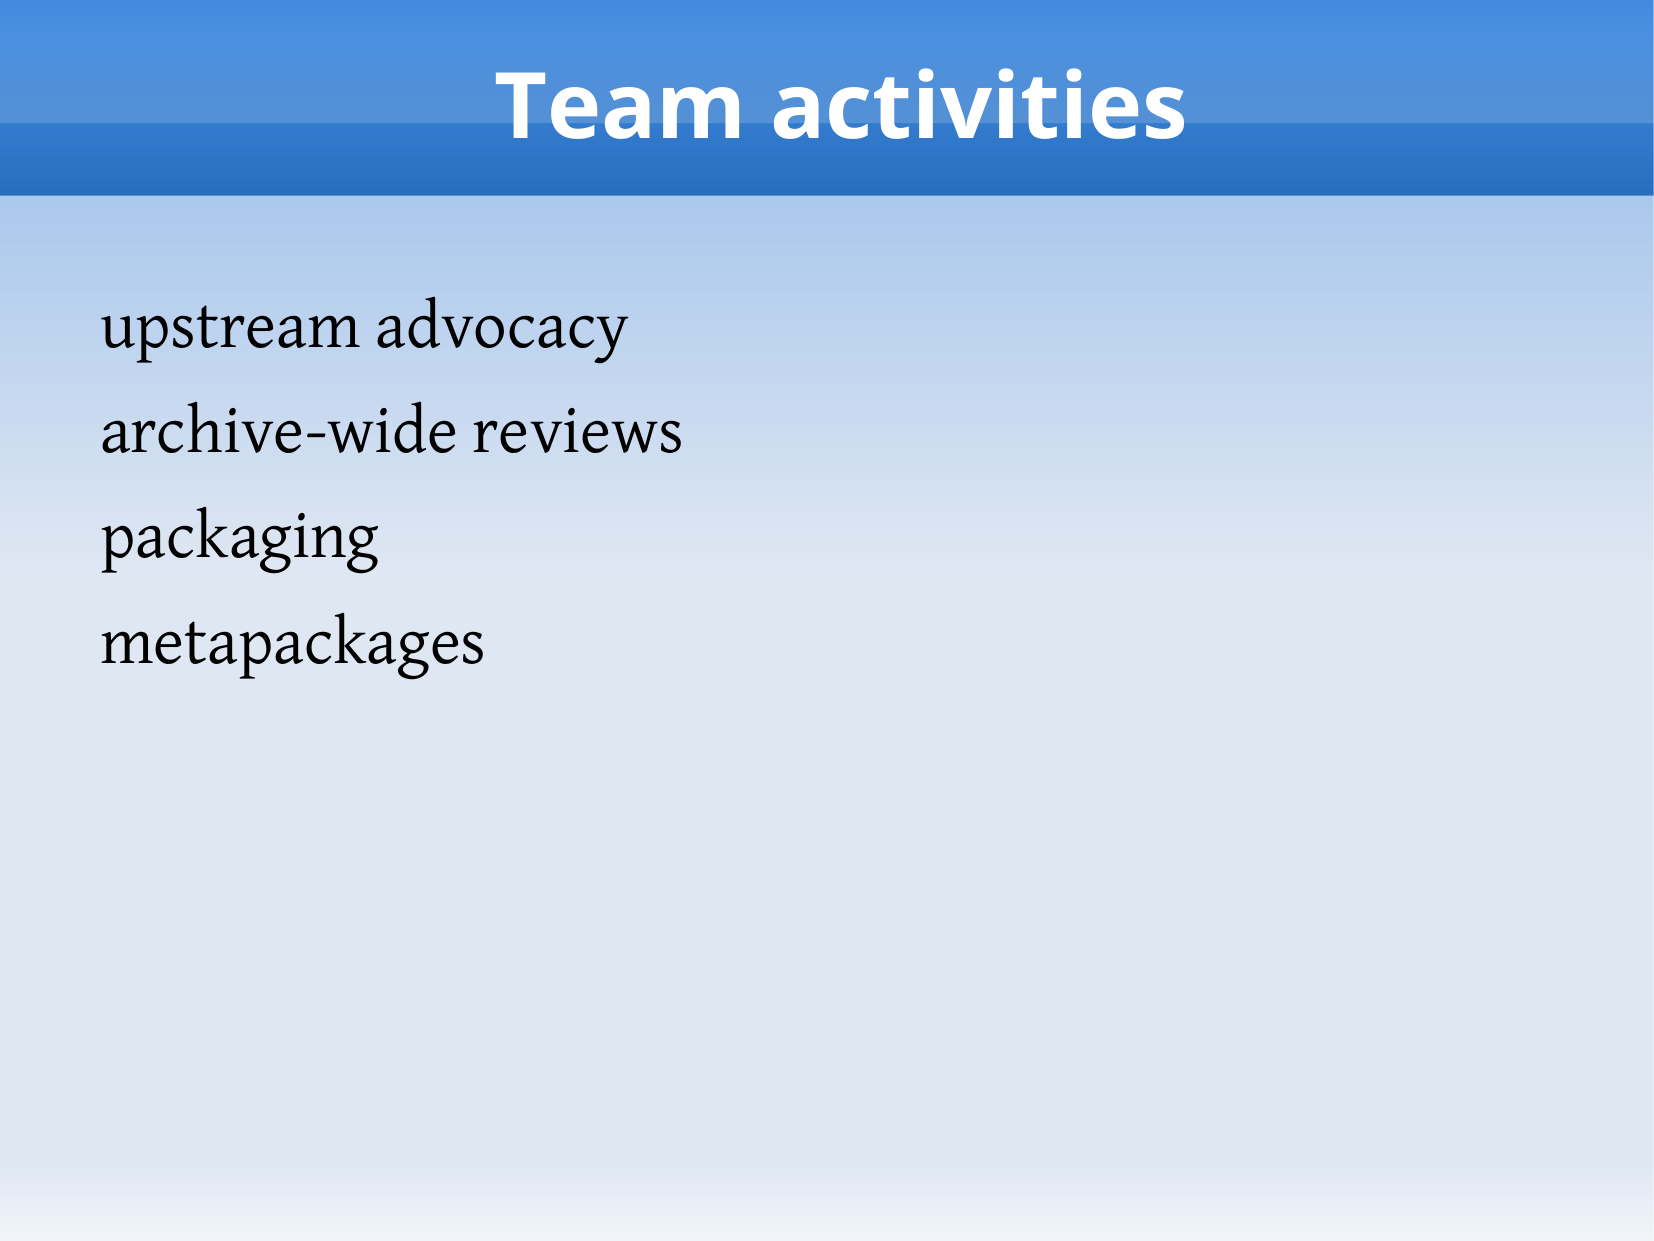

# Team activities
upstream advocacy
archive-wide reviews
packaging
metapackages